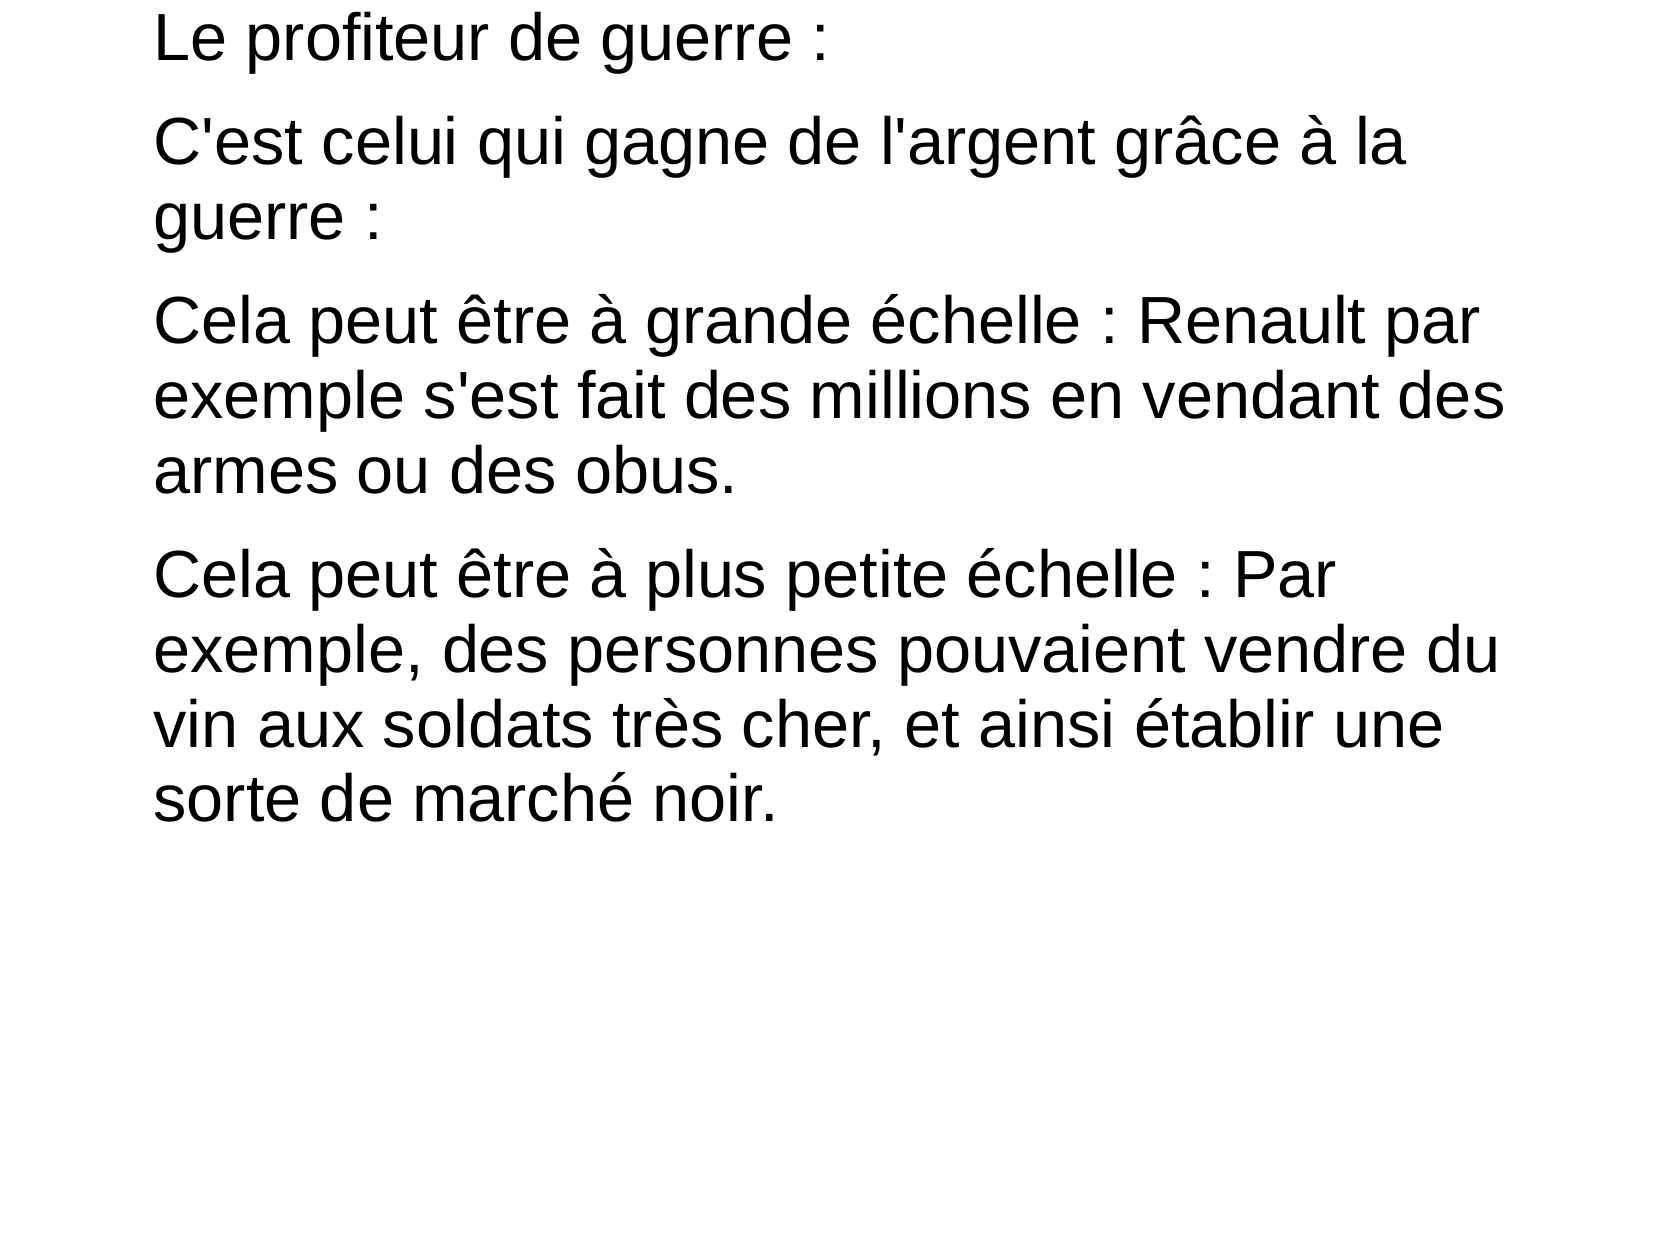

# Le profiteur de guerre :
C'est celui qui gagne de l'argent grâce à la guerre :
Cela peut être à grande échelle : Renault par exemple s'est fait des millions en vendant des armes ou des obus.
Cela peut être à plus petite échelle : Par exemple, des personnes pouvaient vendre du vin aux soldats très cher, et ainsi établir une sorte de marché noir.